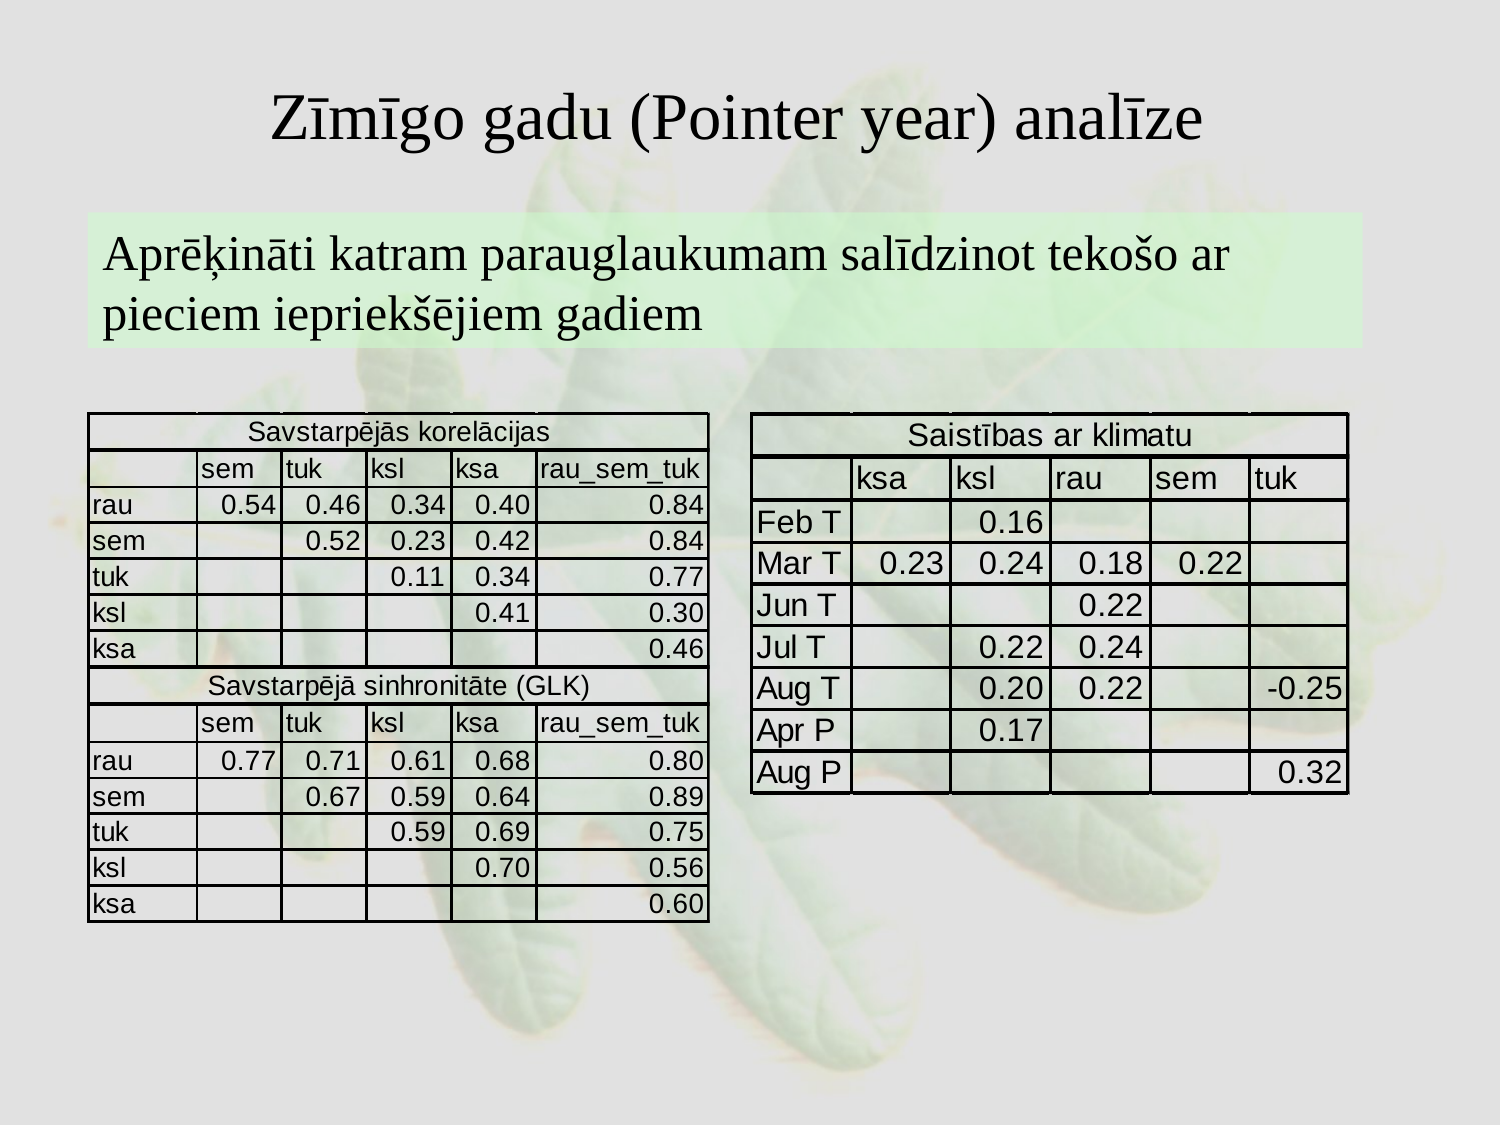

# Zīmīgo gadu (Pointer year) analīze
Aprēķināti katram parauglaukumam salīdzinot tekošo ar pieciem iepriekšējiem gadiem